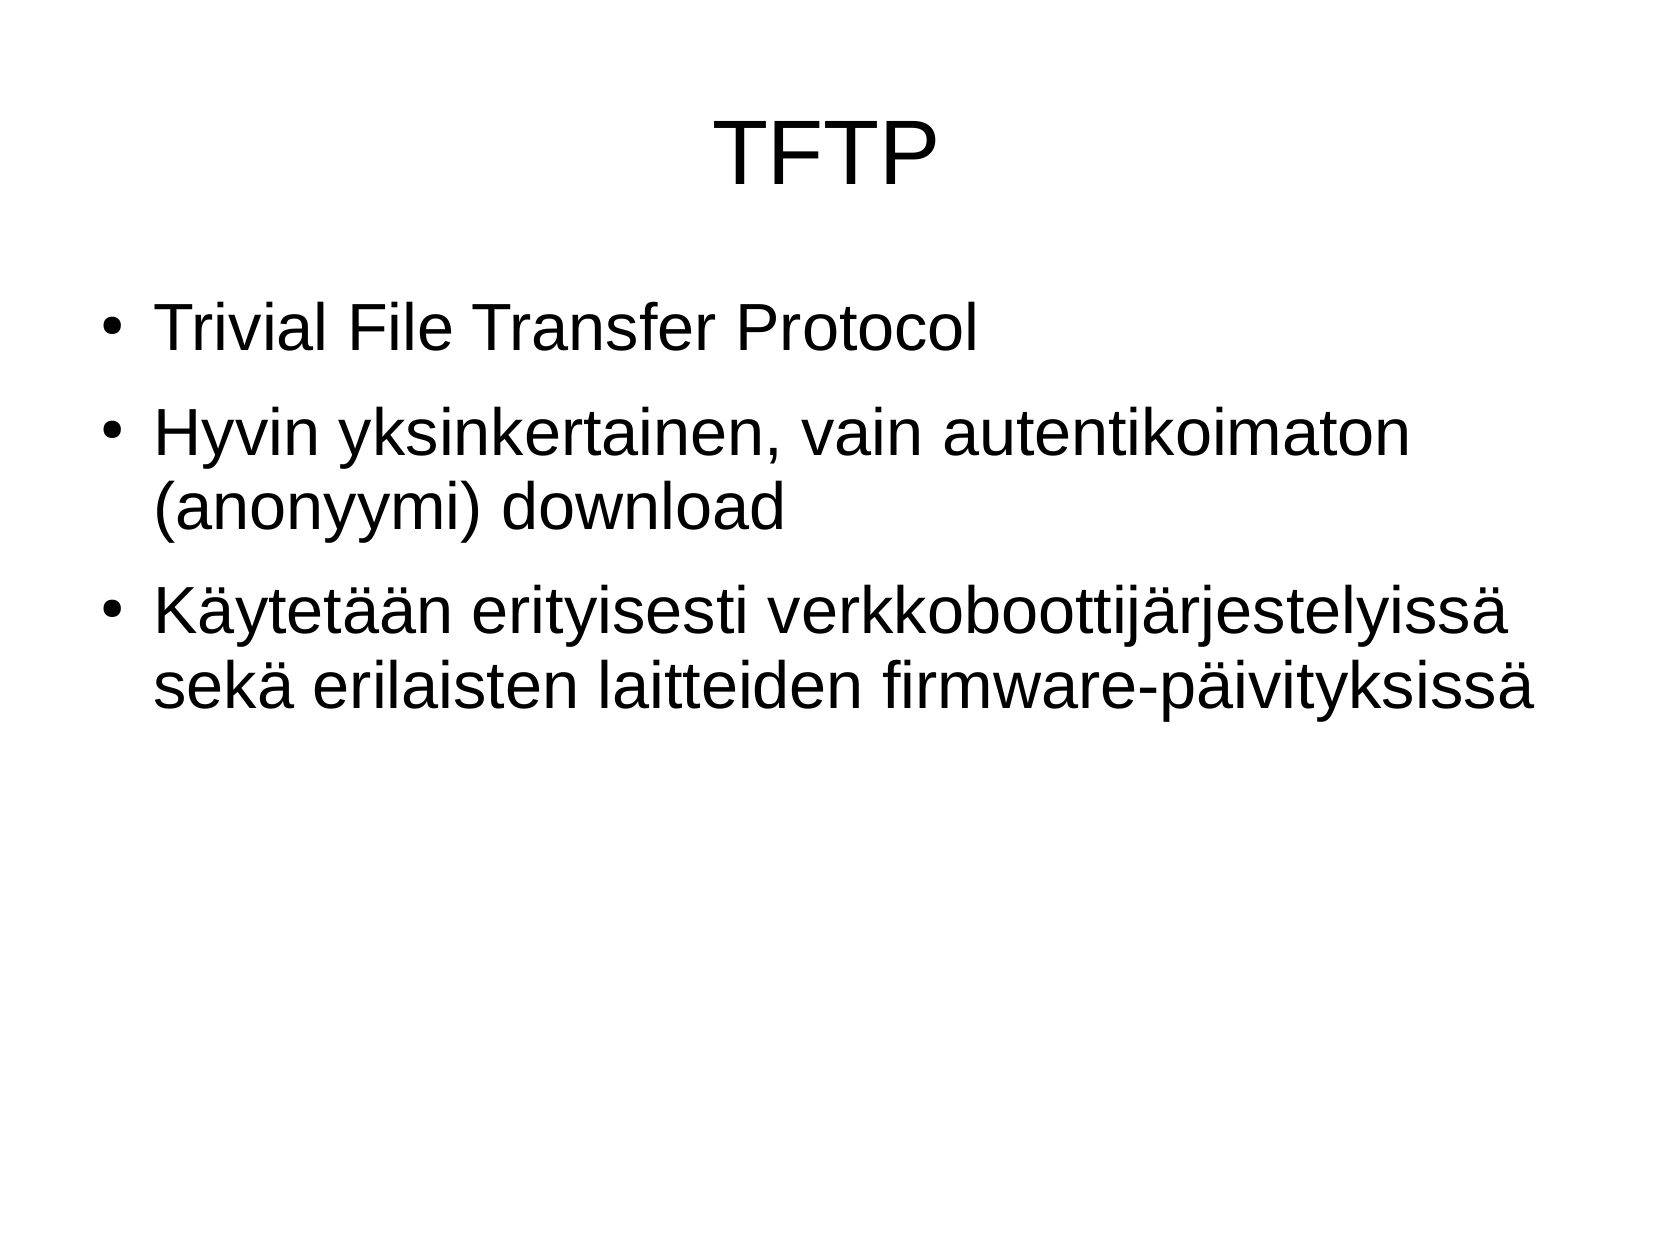

# TFTP
Trivial File Transfer Protocol
Hyvin yksinkertainen, vain autentikoimaton (anonyymi) download
Käytetään erityisesti verkkoboottijärjestelyissä sekä erilaisten laitteiden firmware-päivityksissä